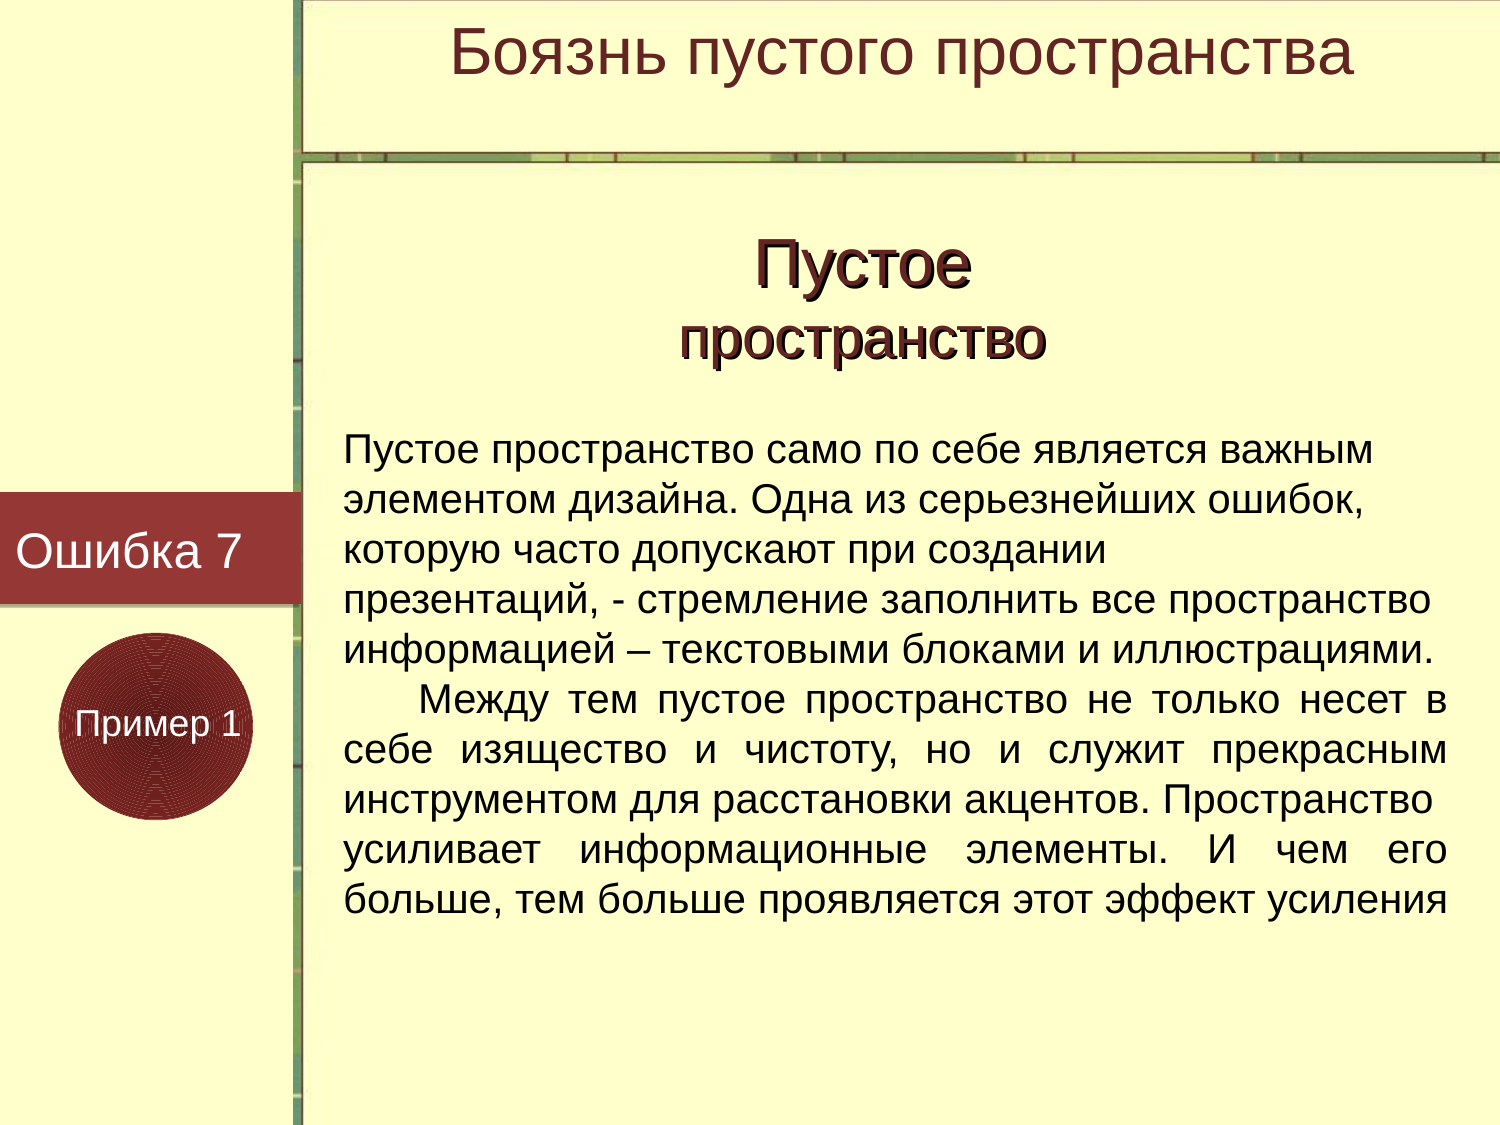

Боязнь пустого пространства
Пустое пространство
Пустое пространство само по себе является важным
элементом дизайна. Одна из серьезнейших ошибок,
которую часто допускают при создании
презентаций, - стремление заполнить все пространство
информацией – текстовыми блоками и иллюстрациями.
Между тем пустое пространство не только несет в себе изящество и чистоту, но и служит прекрасным инструментом для расстановки акцентов. Пространство
усиливает информационные элементы. И чем его больше, тем больше проявляется этот эффект усиления
Ошибка 7
Пример 1